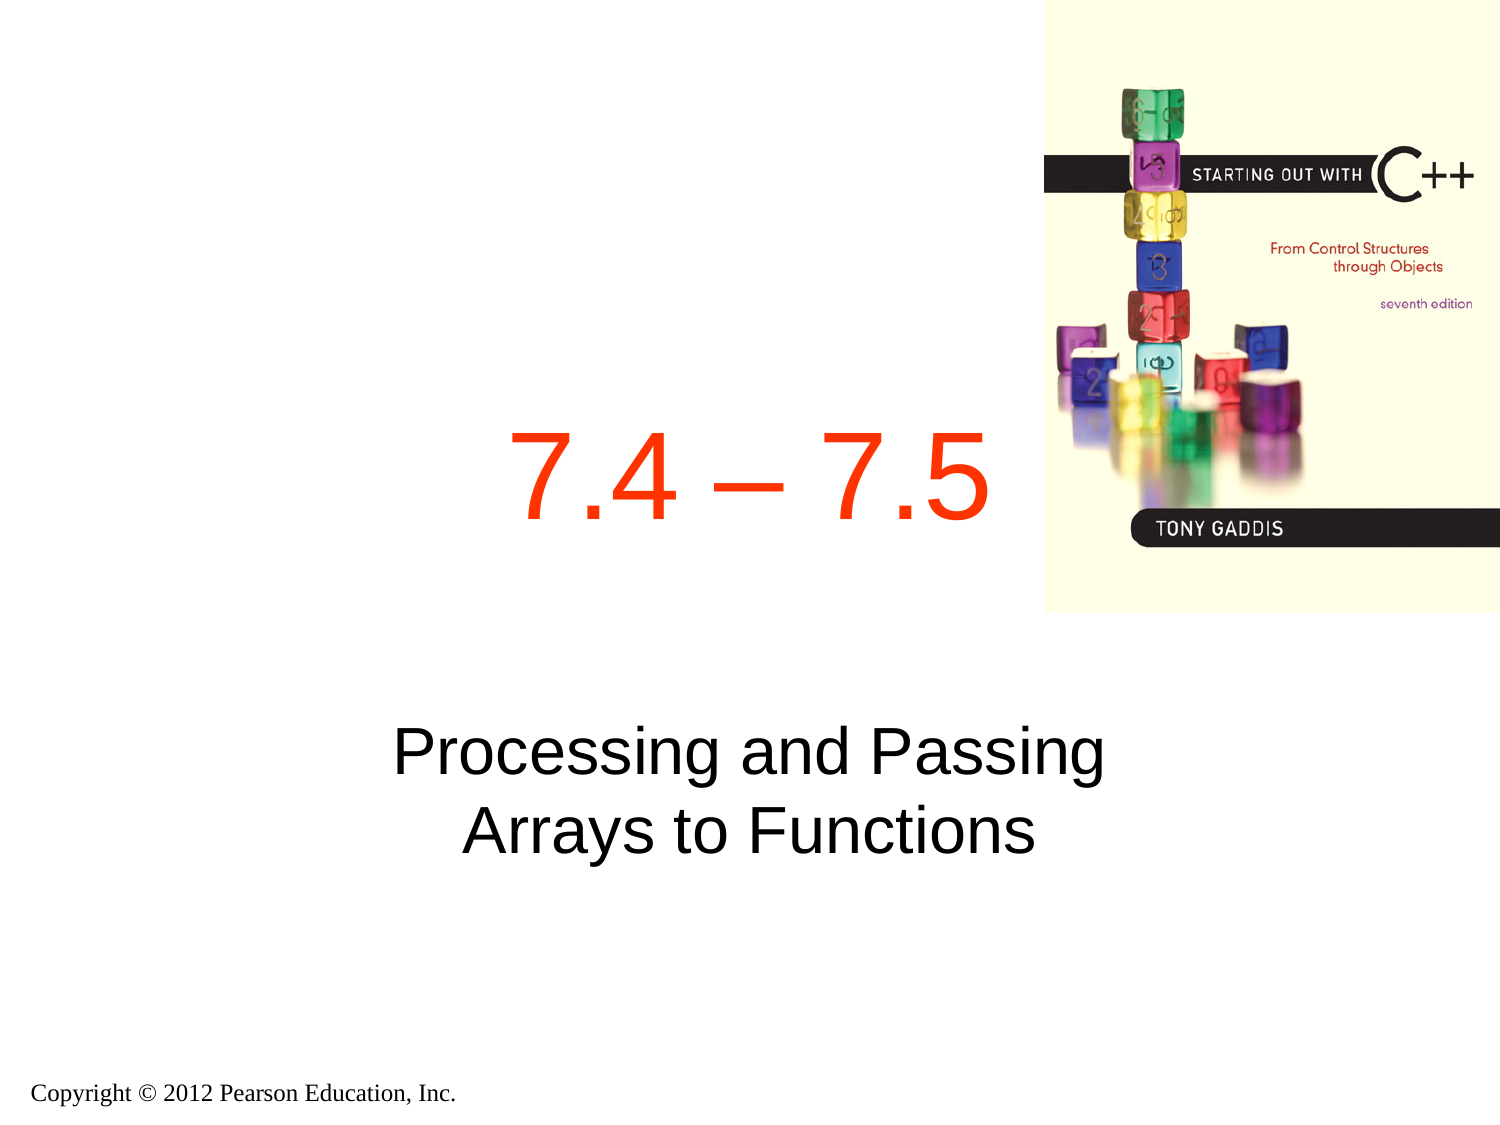

7.4 – 7.5
Processing and Passing
Arrays to Functions